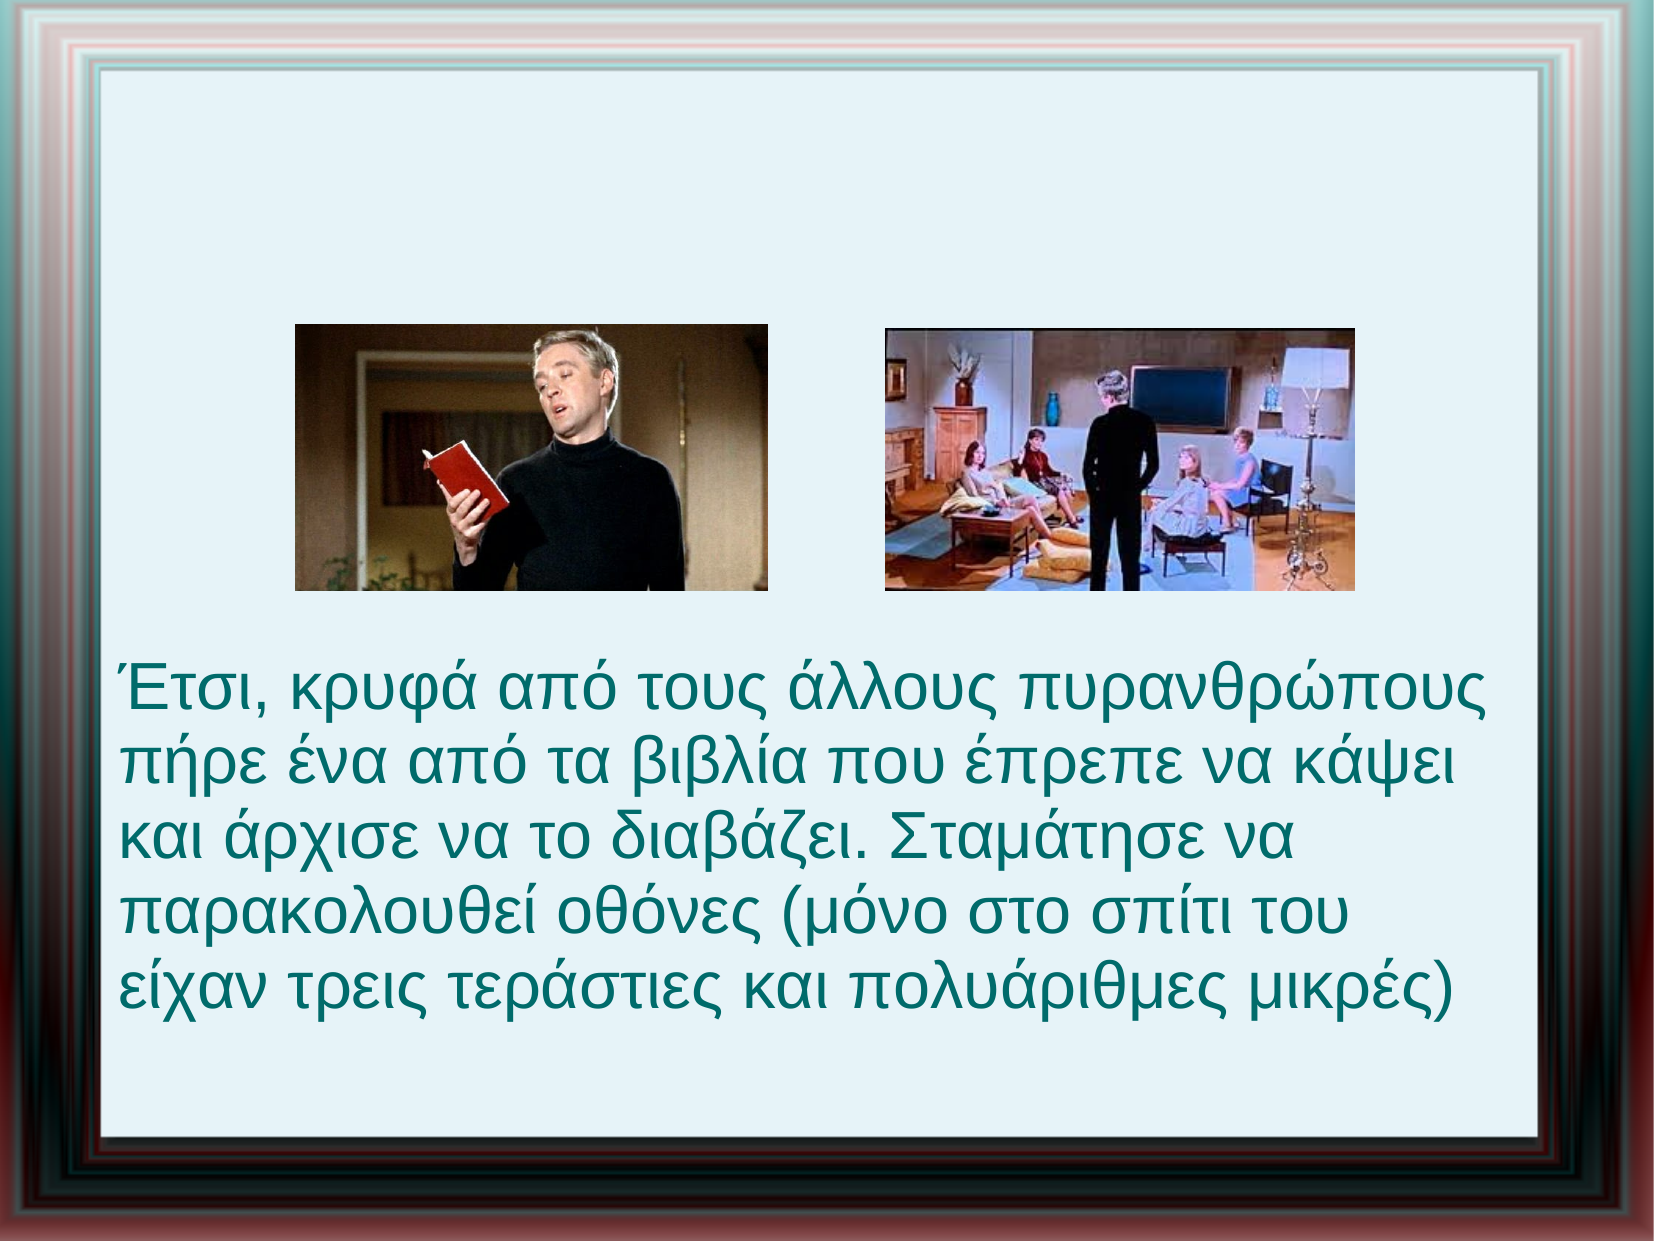

#
Έτσι, κρυφά από τους άλλους πυρανθρώπους πήρε ένα από τα βιβλία που έπρεπε να κάψει και άρχισε να το διαβάζει. Σταμάτησε να παρακολουθεί οθόνες (μόνο στο σπίτι του είχαν τρεις τεράστιες και πολυάριθμες μικρές)